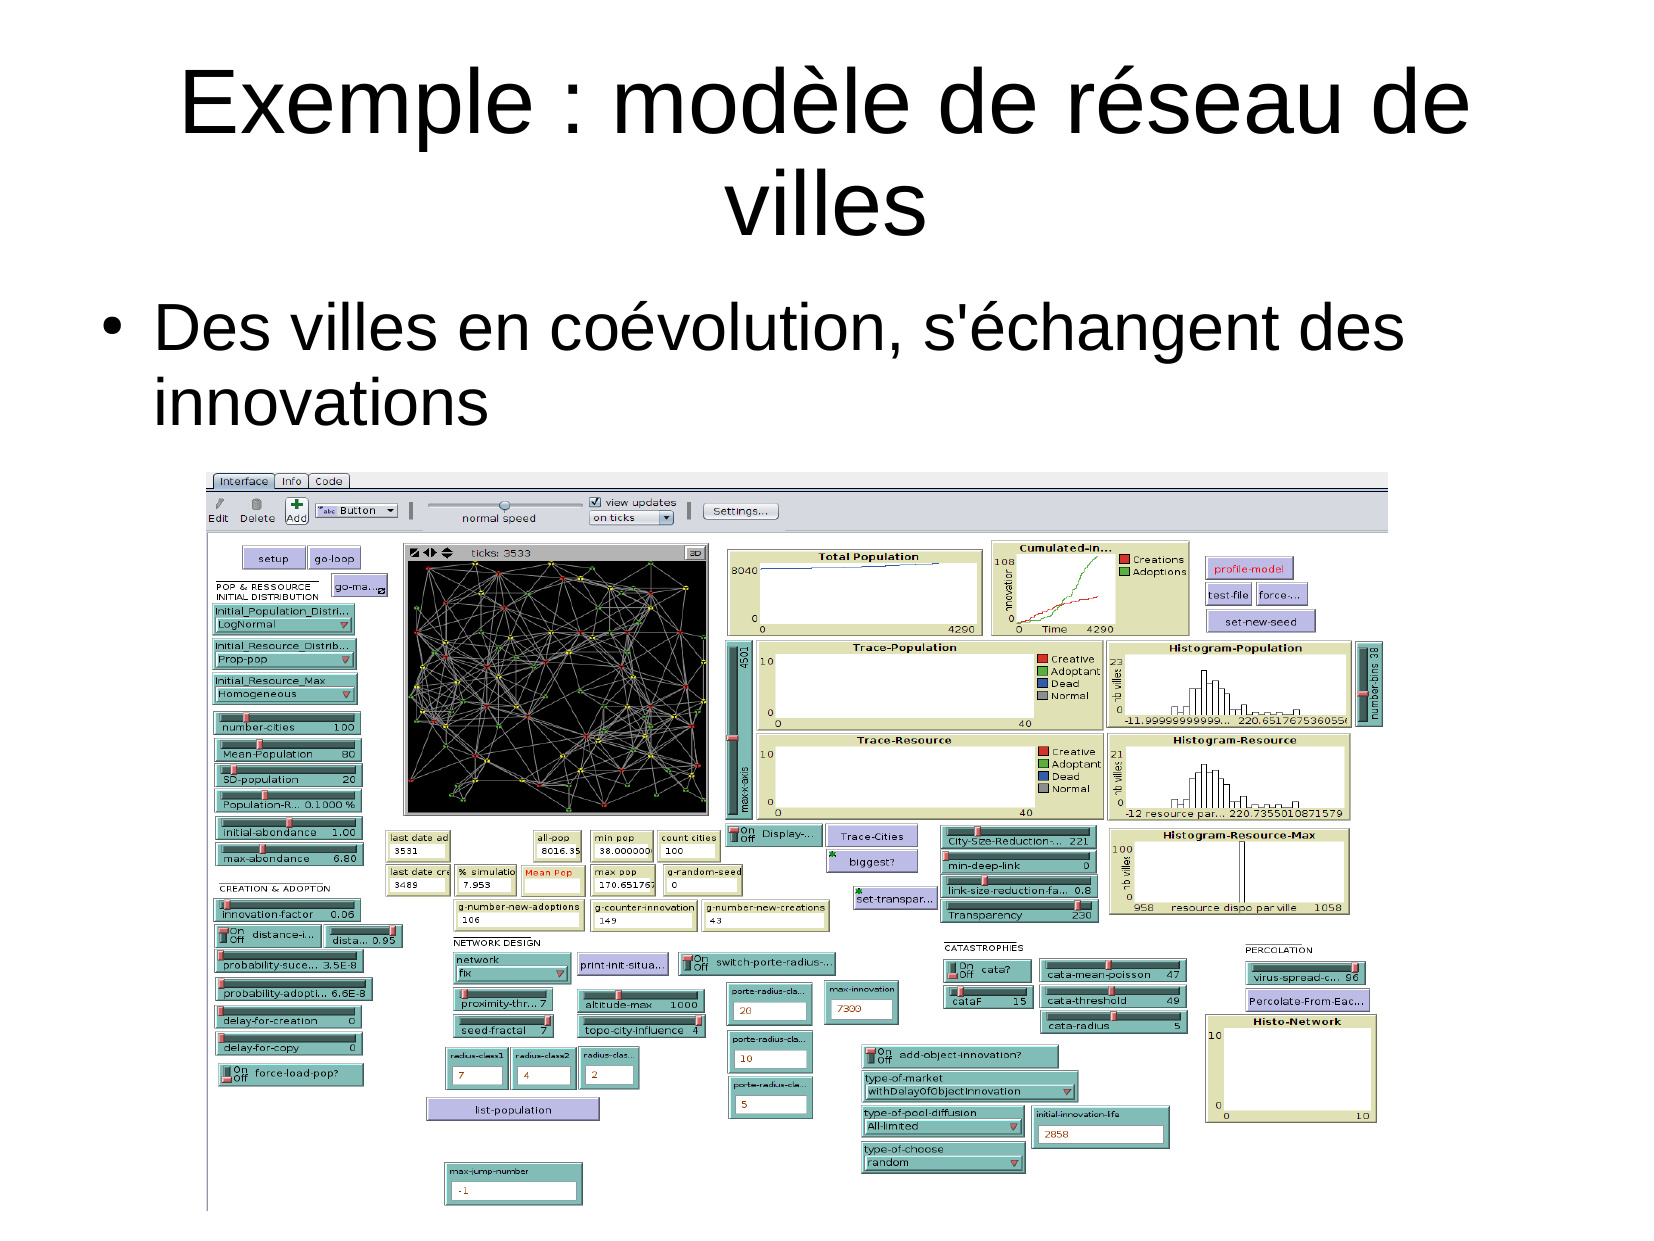

# Exemple : modèle de réseau de villes
Des villes en coévolution, s'échangent des innovations